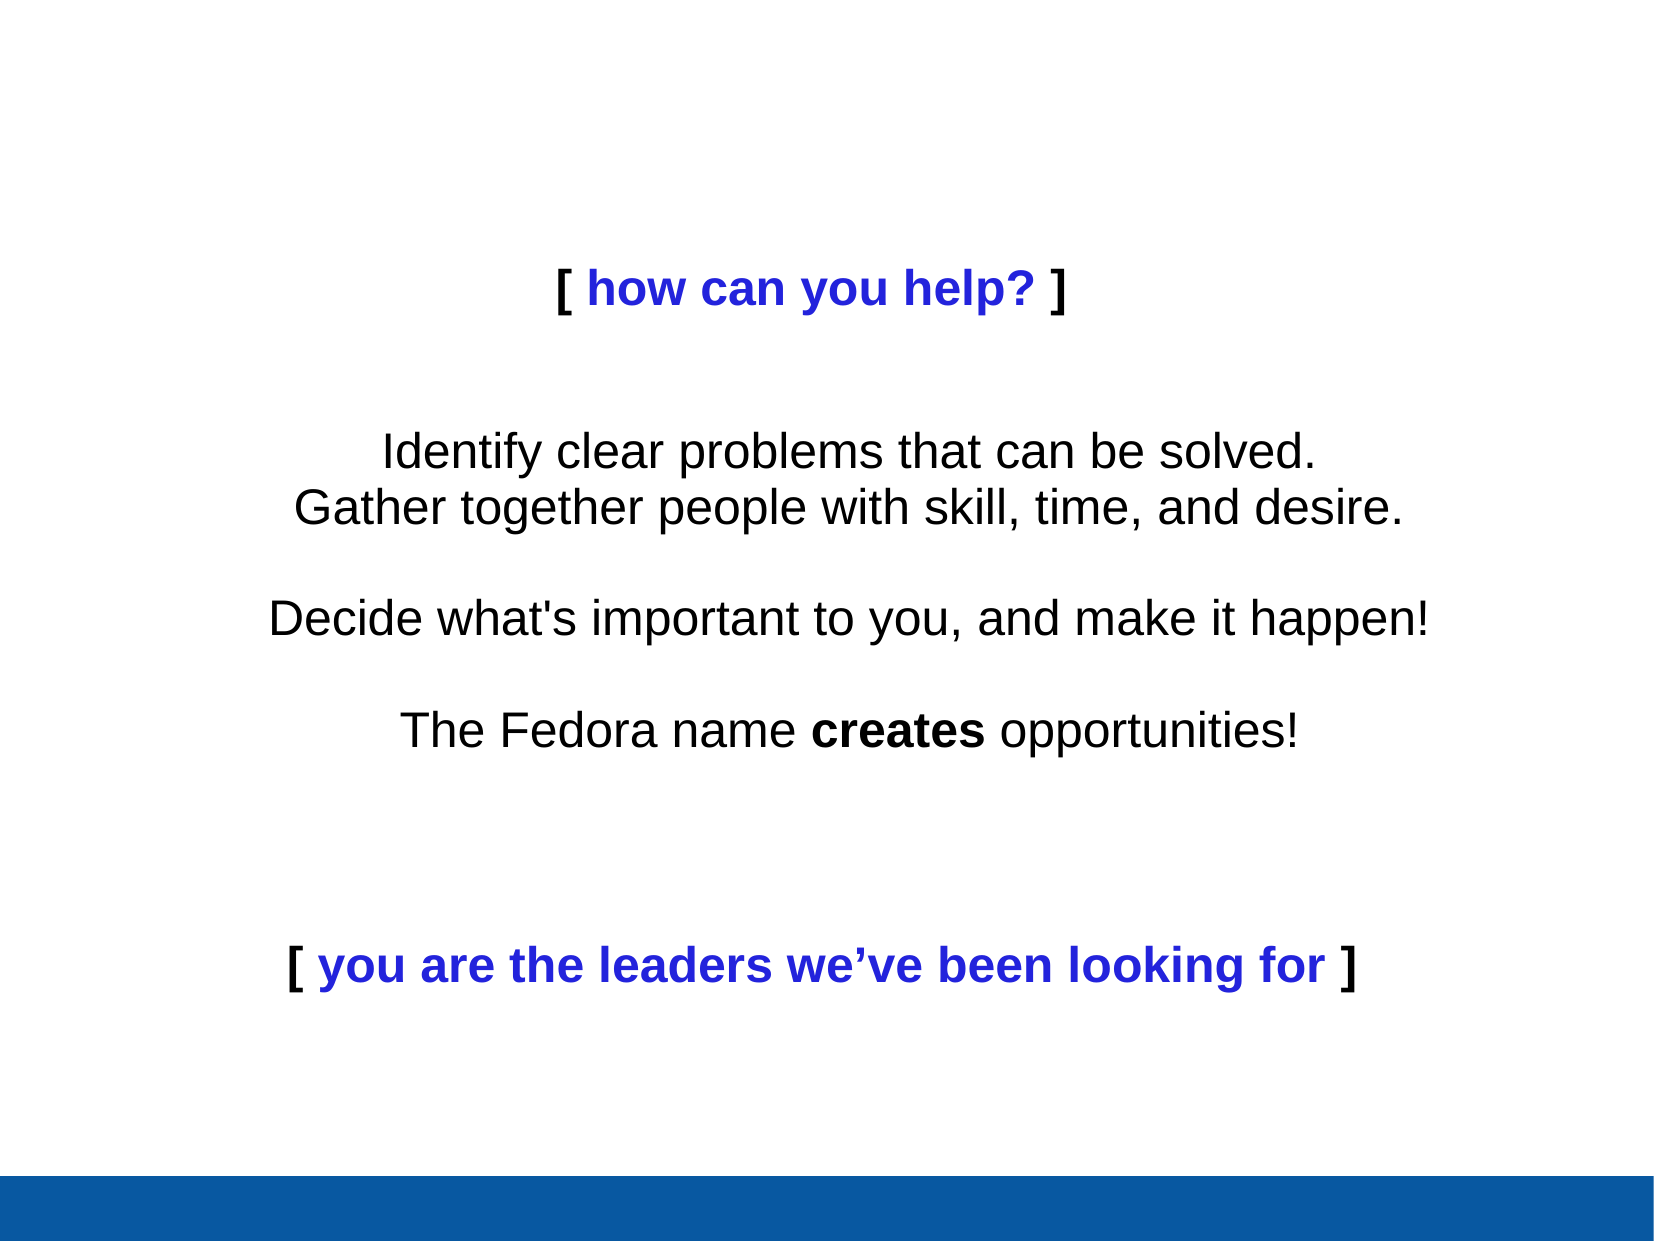

[ how can you help? ]
Identify clear problems that can be solved.
Gather together people with skill, time, and desire.
Decide what's important to you, and make it happen!
The Fedora name creates opportunities!
[ you are the leaders we’ve been looking for ]